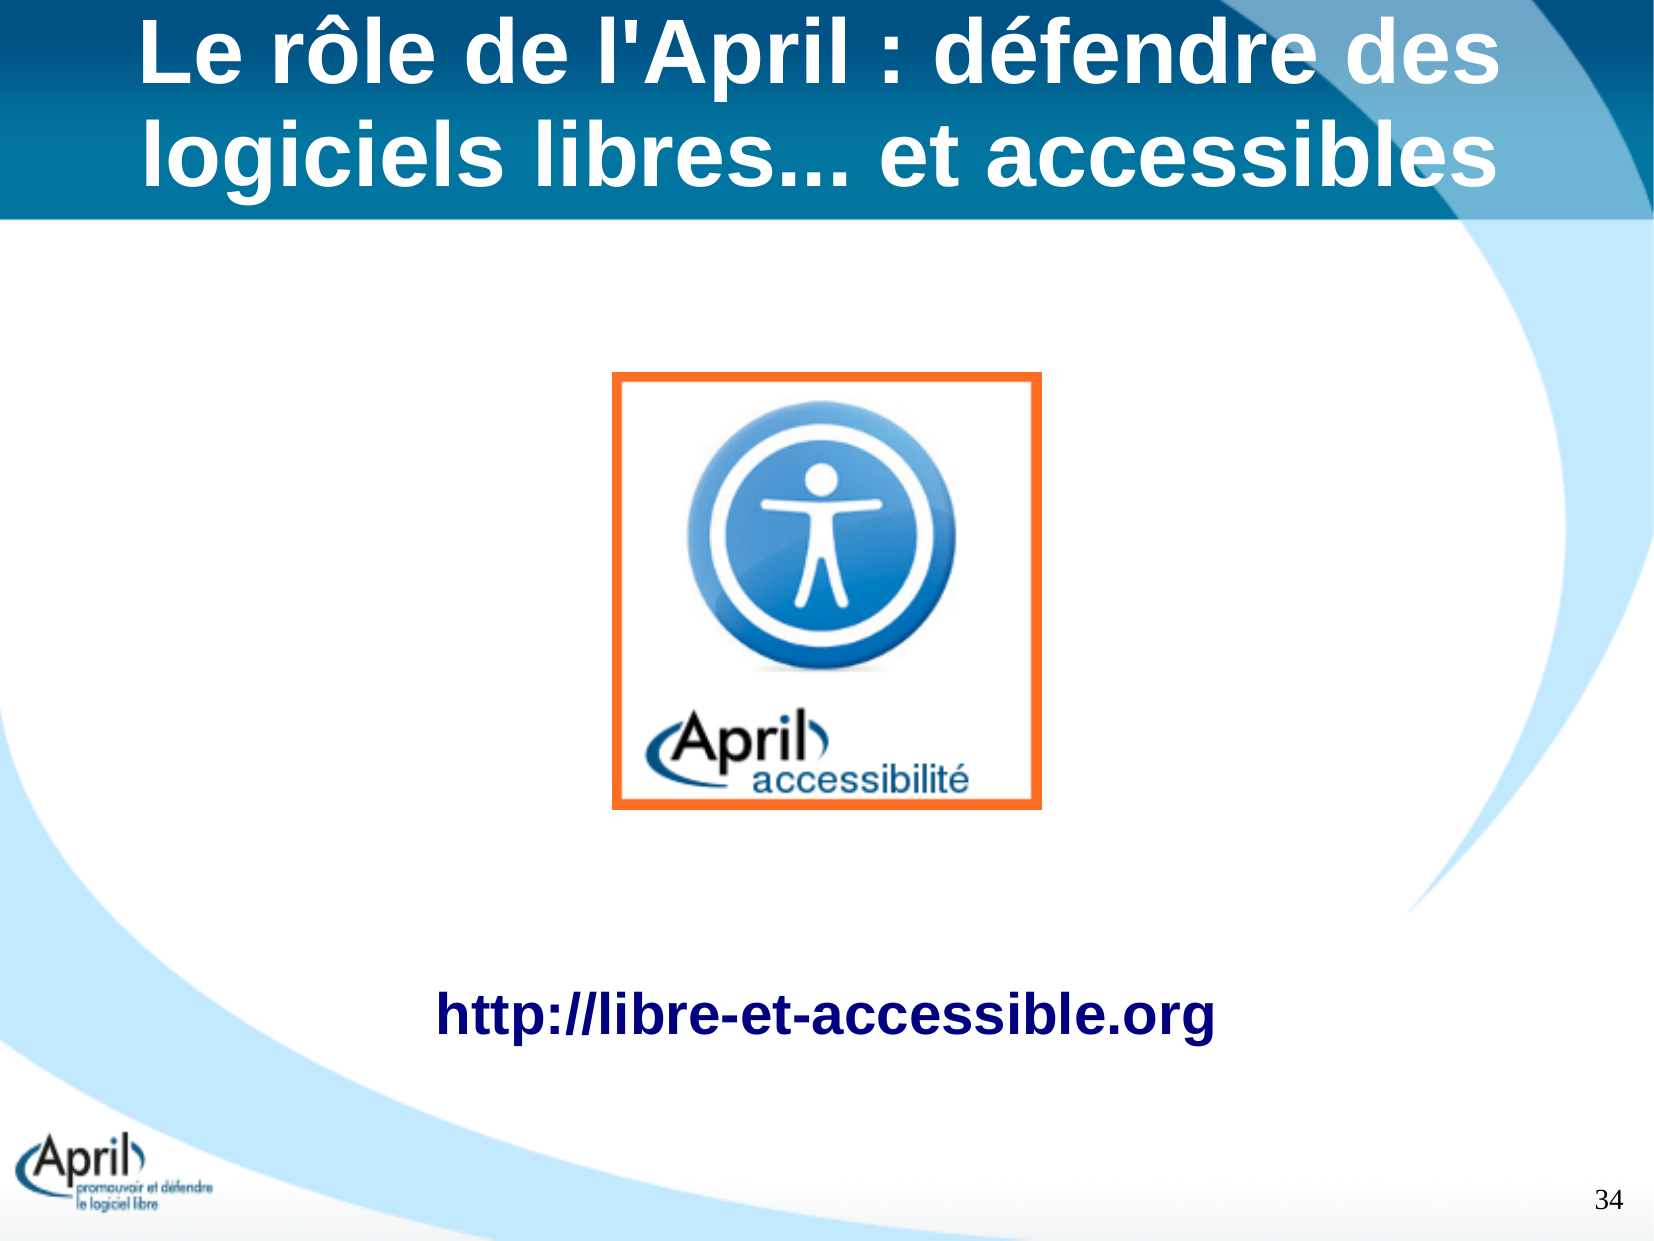

# Le rôle de l'April : défendre des logiciels libres... et accessibles
http://libre-et-accessible.org
34